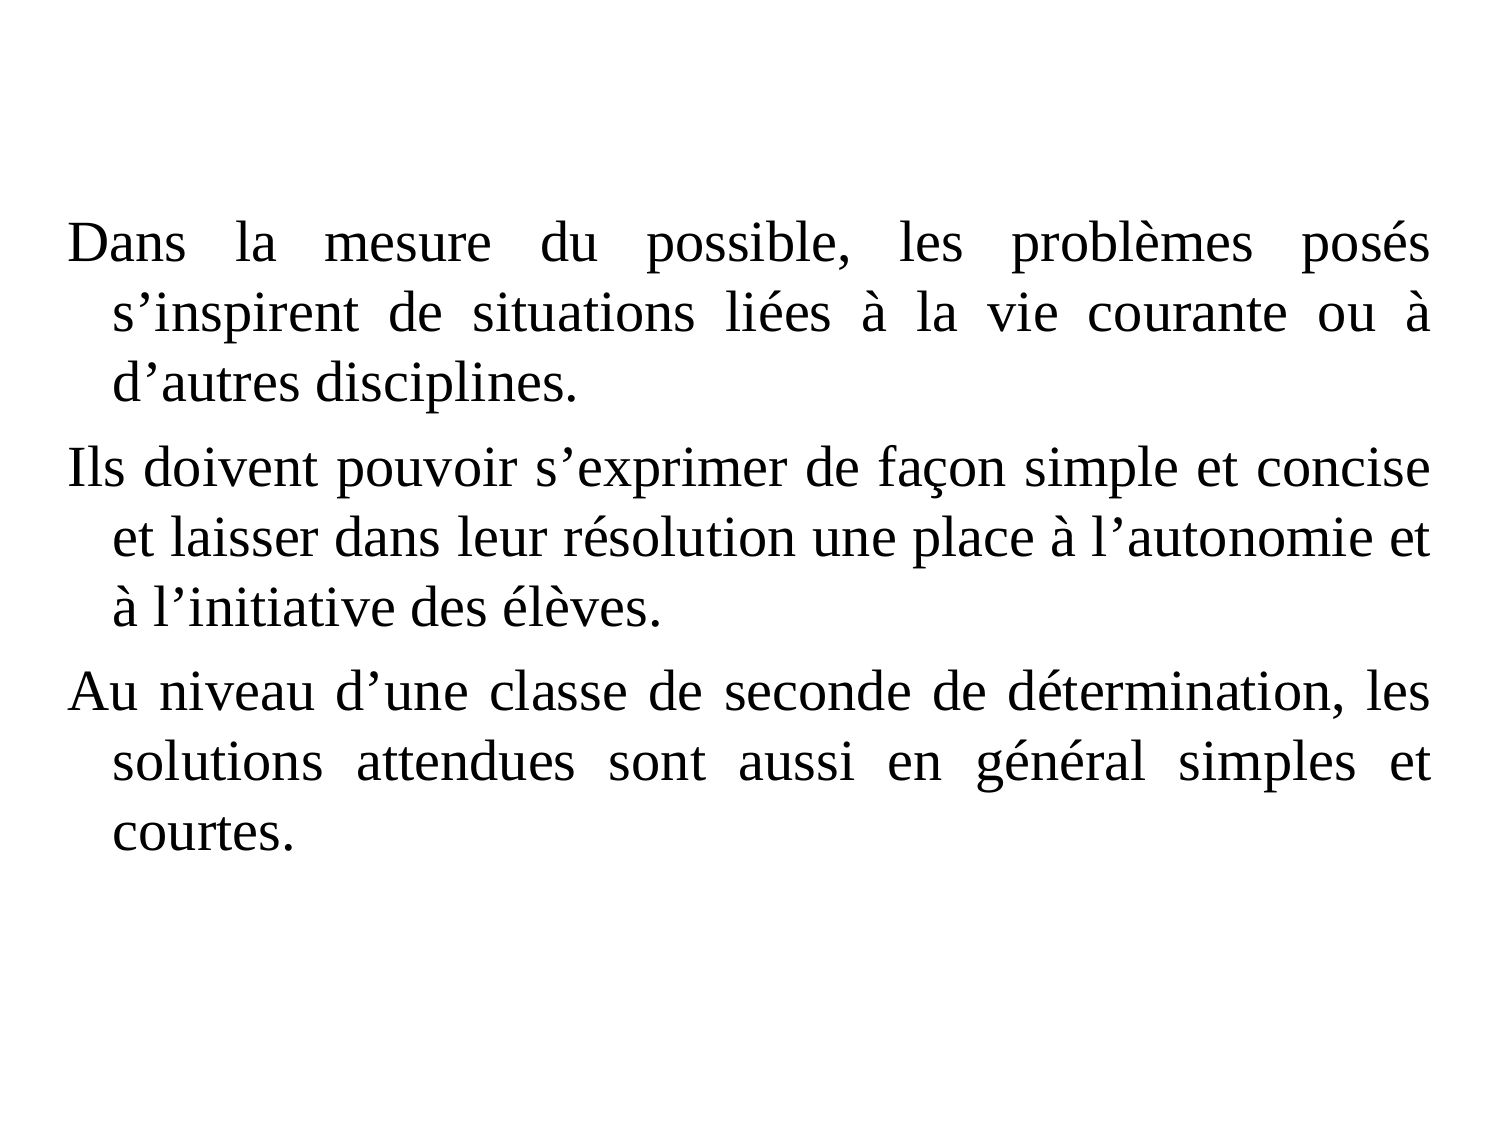

Dans la mesure du possible, les problèmes posés s’inspirent de situations liées à la vie courante ou à d’autres disciplines.
Ils doivent pouvoir s’exprimer de façon simple et concise et laisser dans leur résolution une place à l’autonomie et à l’initiative des élèves.
Au niveau d’une classe de seconde de détermination, les solutions attendues sont aussi en général simples et courtes.